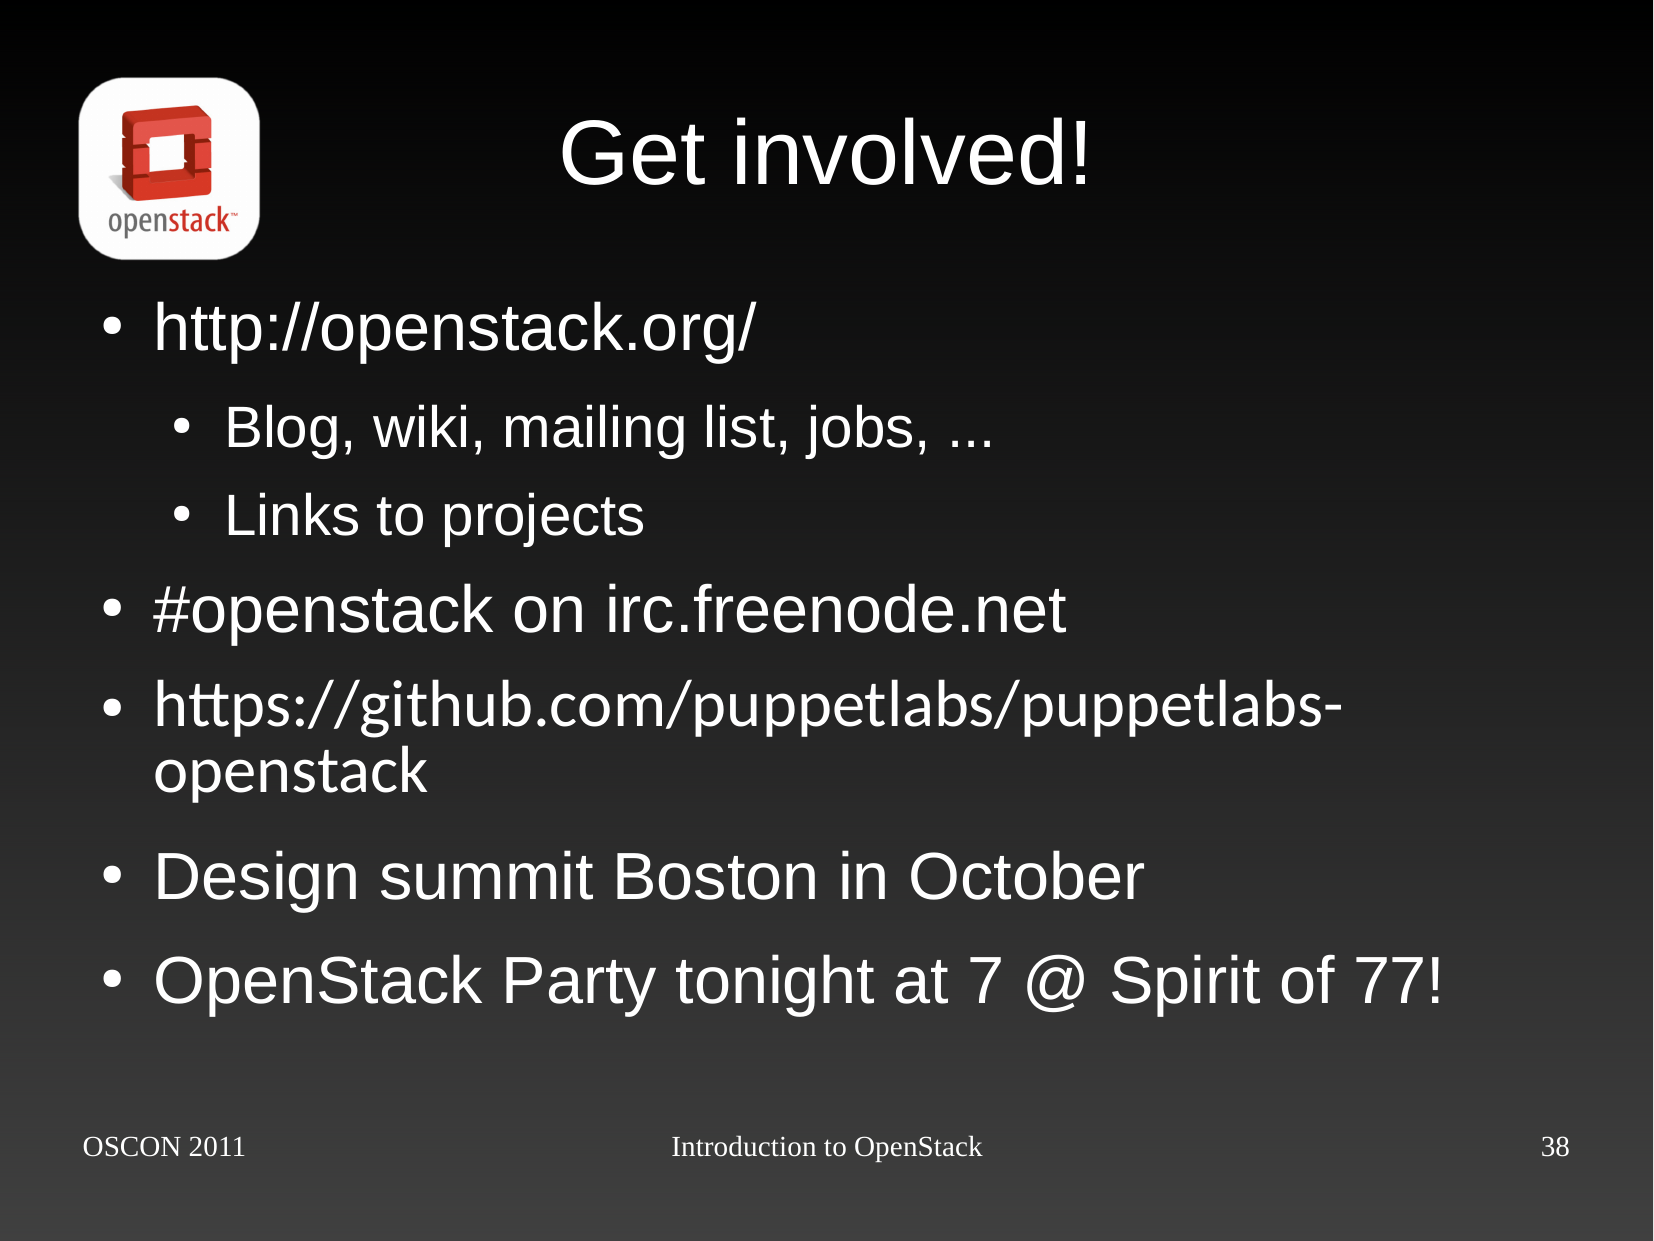

# Get involved!
http://openstack.org/
Blog, wiki, mailing list, jobs, ...
Links to projects
#openstack on irc.freenode.net
https://github.com/puppetlabs/puppetlabs-openstack
Design summit Boston in October
OpenStack Party tonight at 7 @ Spirit of 77!
OSCON 2011
Introduction to OpenStack
38